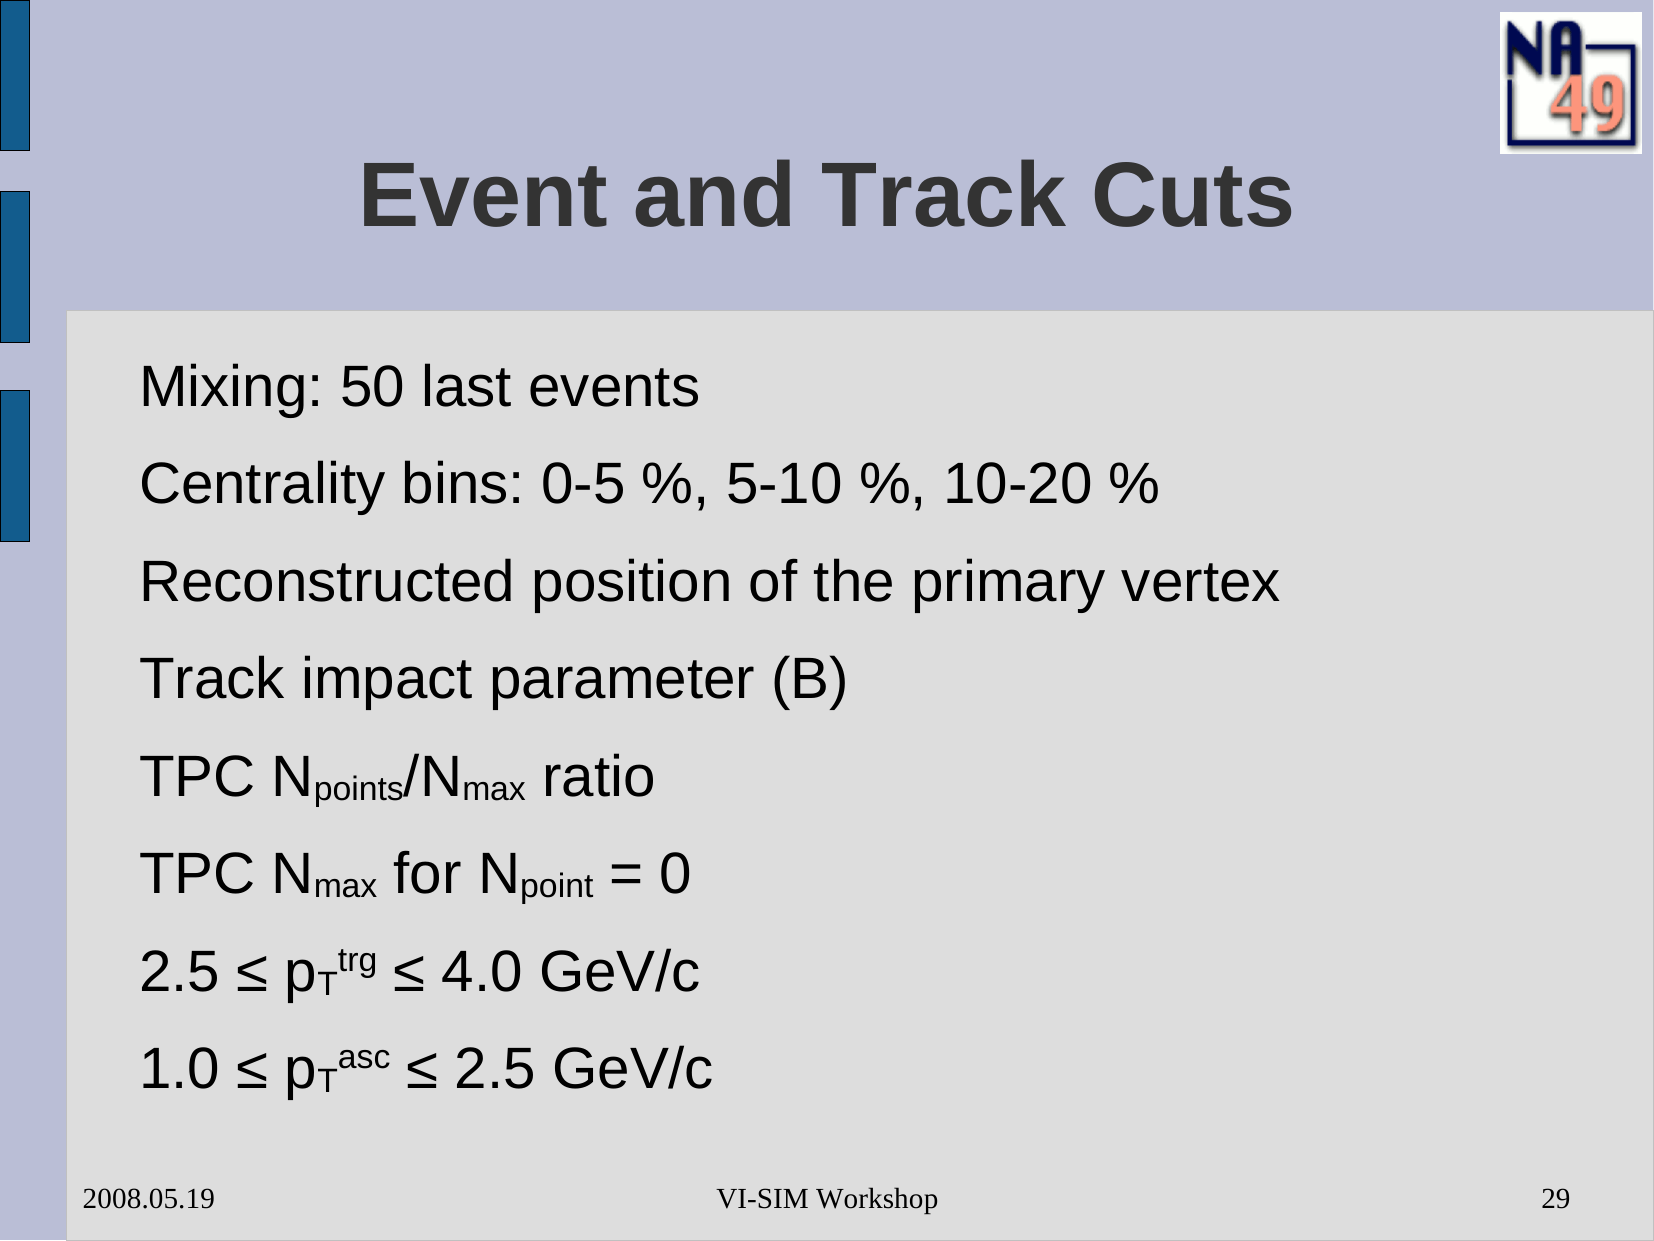

# Event and Track Cuts
Mixing: 50 last events
Centrality bins: 0-5 %, 5-10 %, 10-20 %
Reconstructed position of the primary vertex
Track impact parameter (B)
TPC Npoints/Nmax ratio
TPC Nmax for Npoint = 0
2.5 ≤ pTtrg ≤ 4.0 GeV/c
1.0 ≤ pTasc ≤ 2.5 GeV/c
2008.05.19
VI-SIM Workshop
29